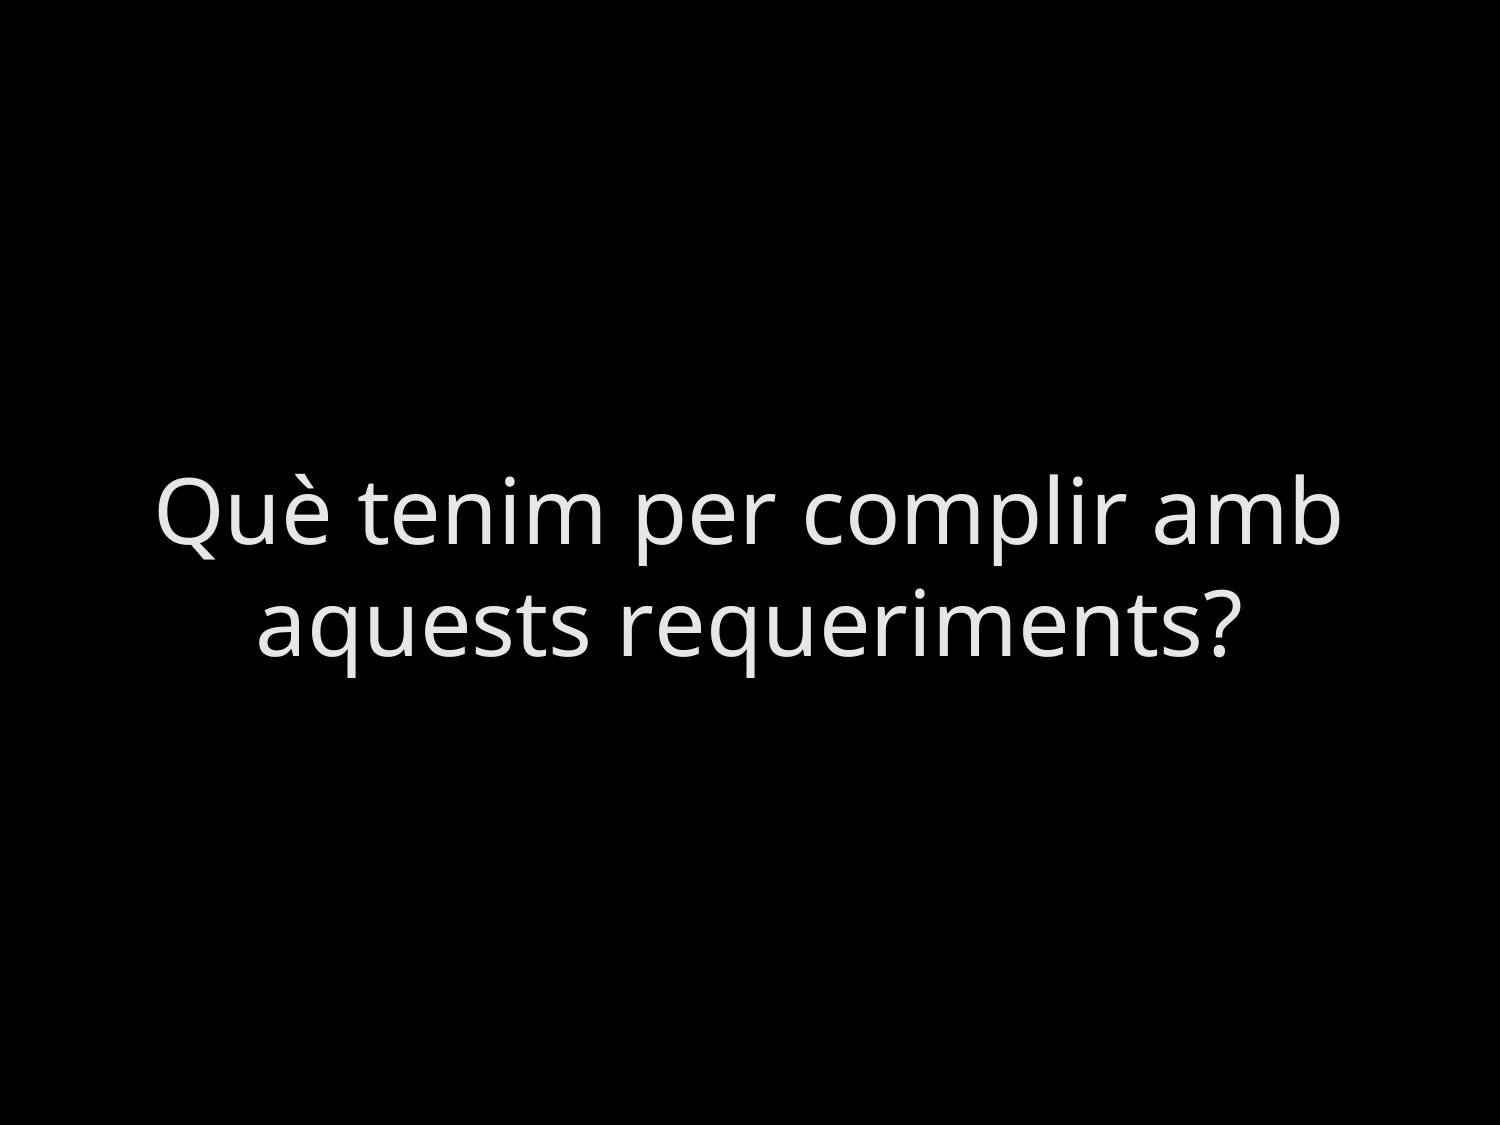

# Què tenim per complir amb aquests requeriments?